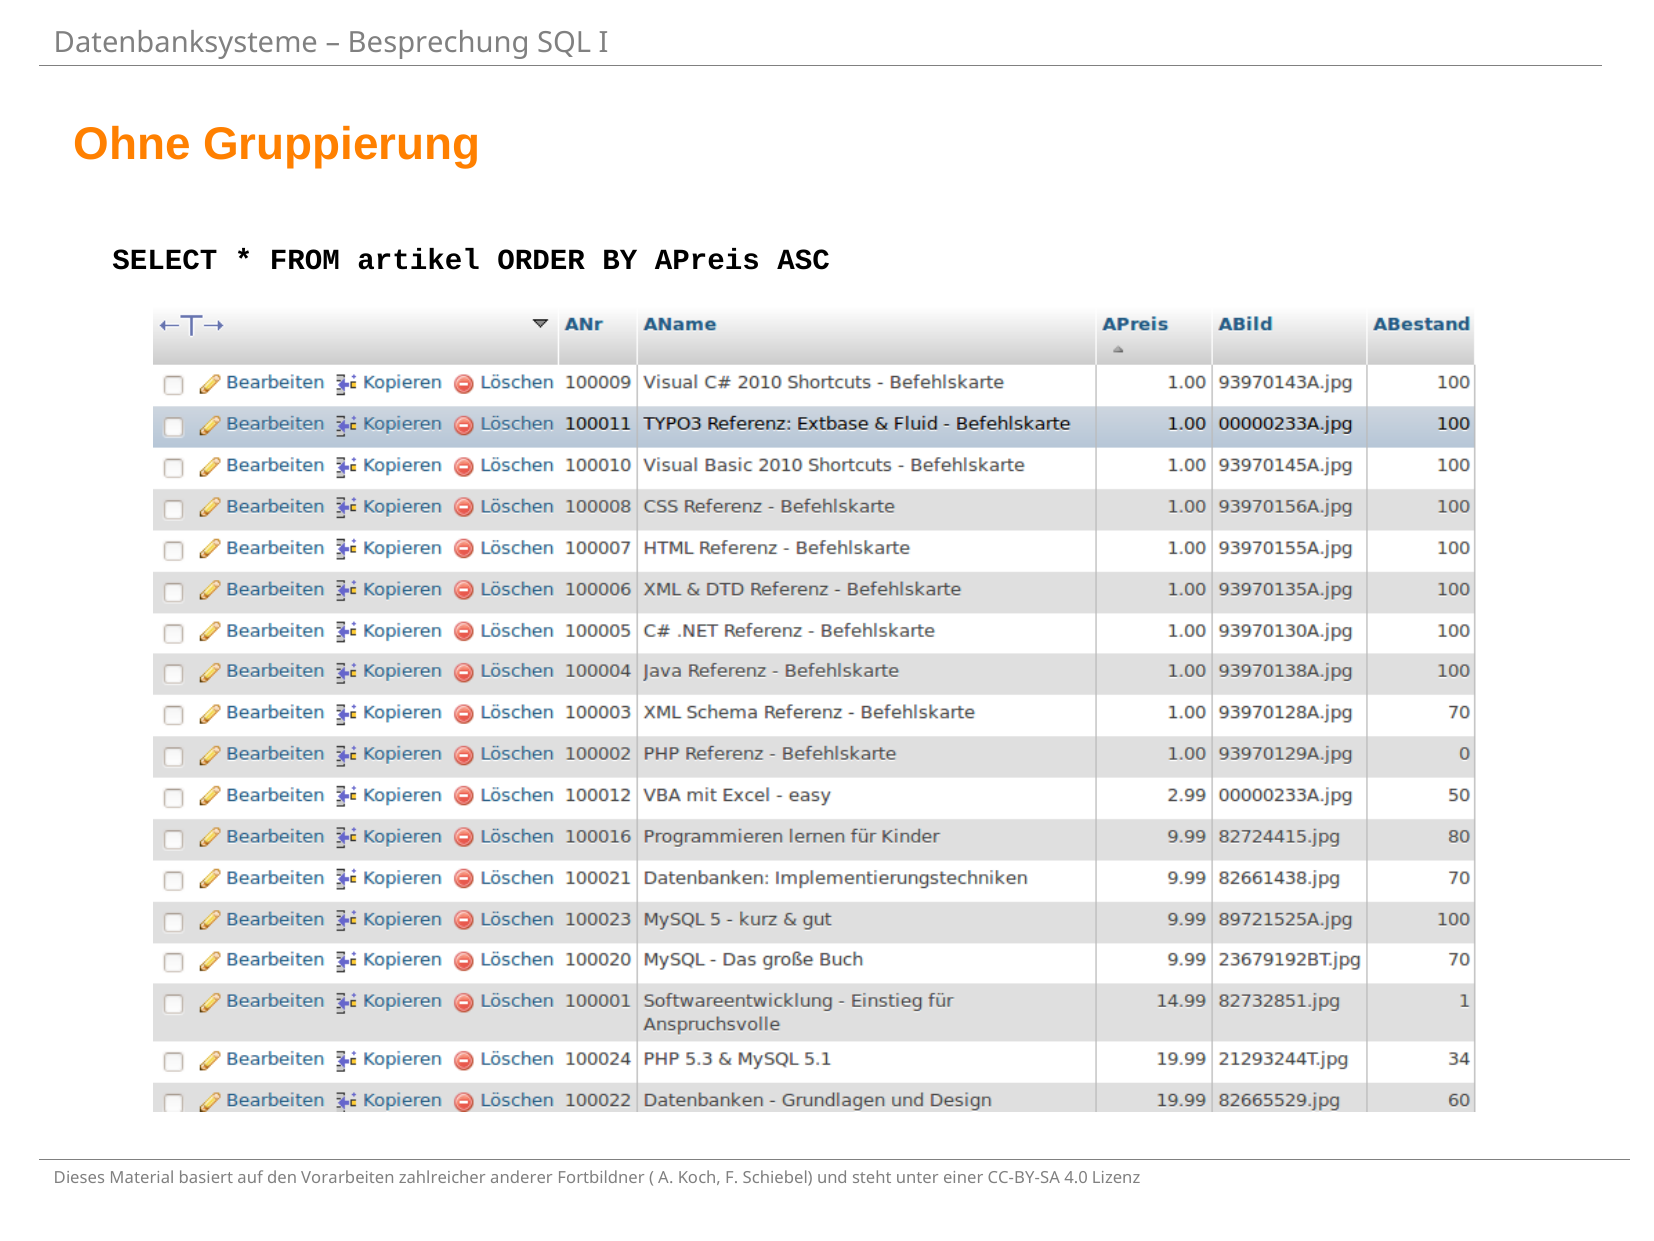

Datenbanksysteme – Besprechung SQL I
Ohne Gruppierung
SELECT * FROM artikel ORDER BY APreis ASC